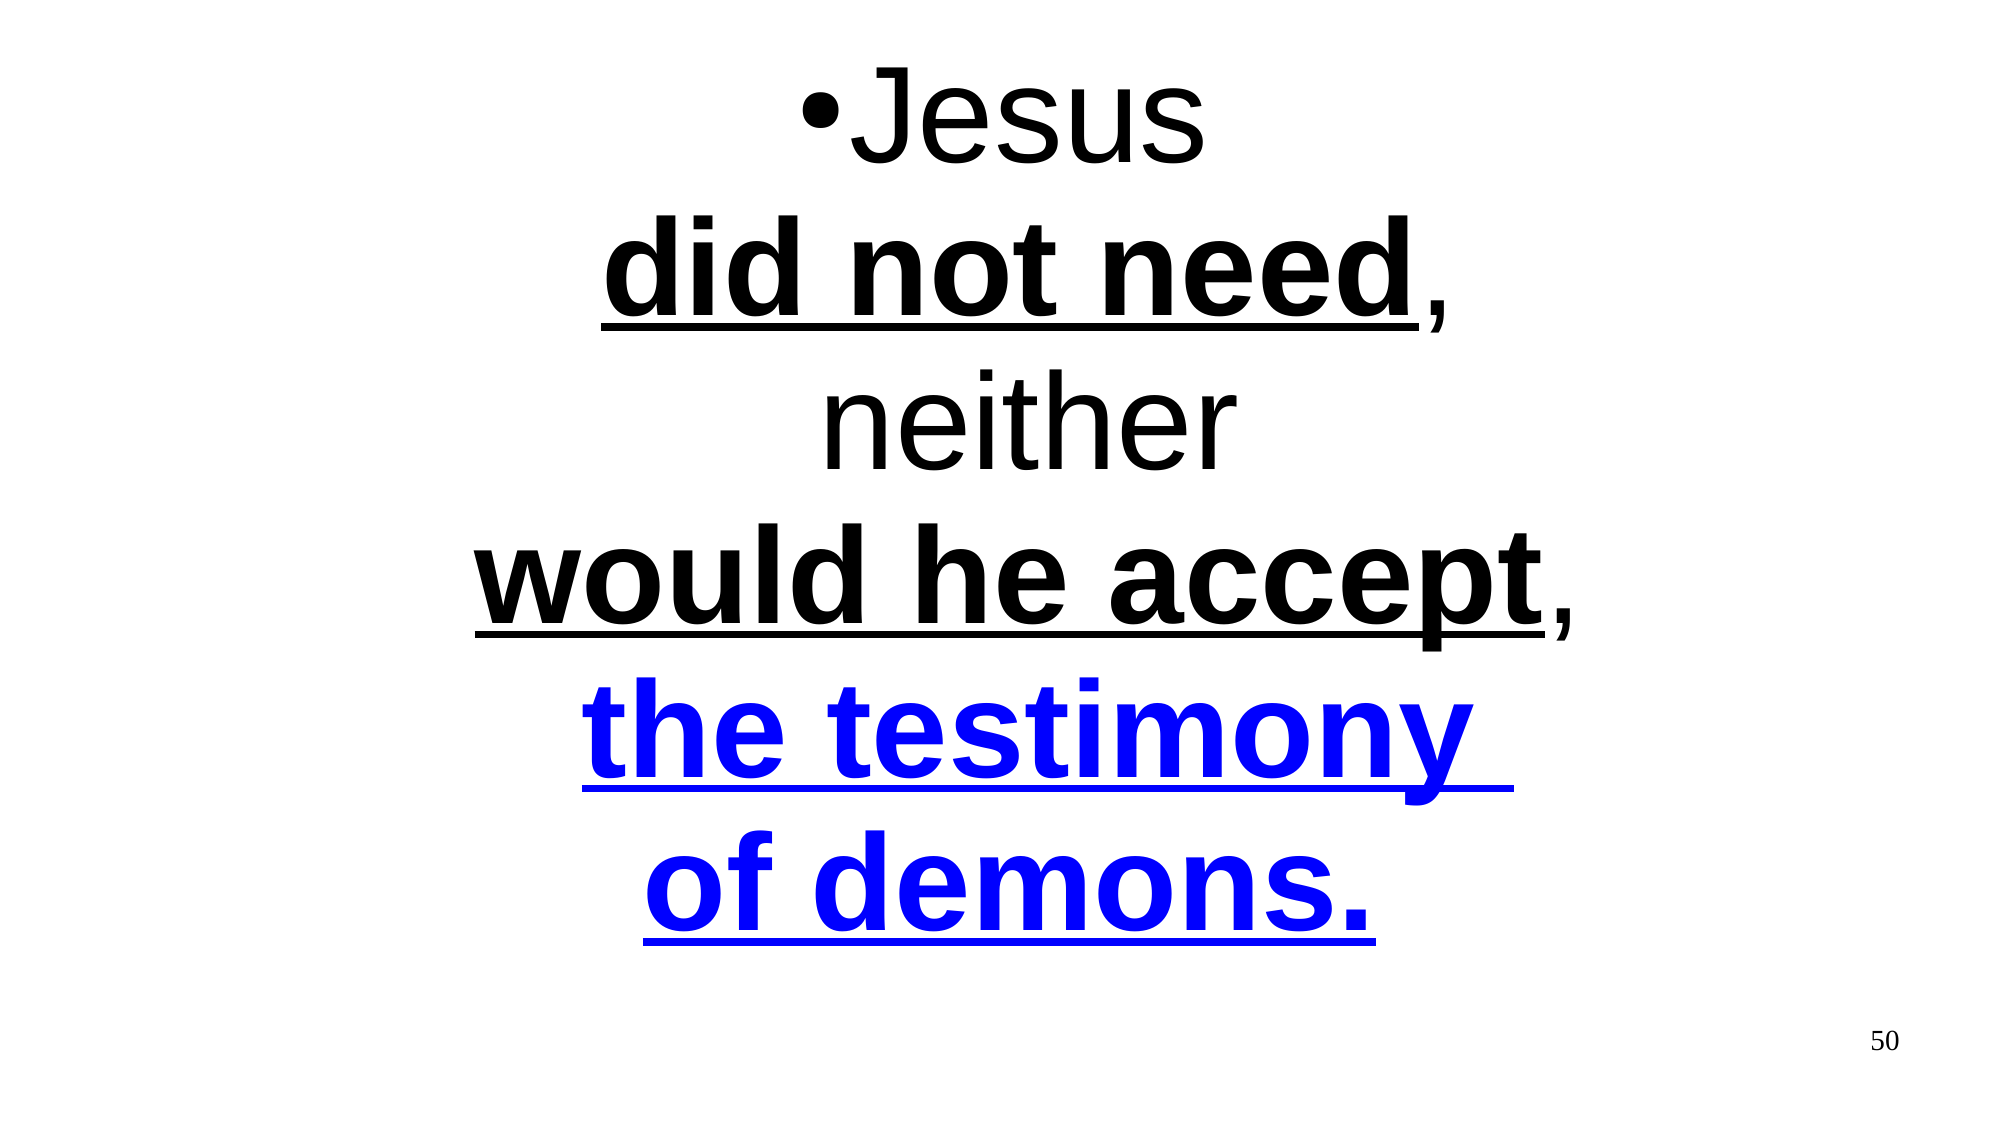

# Jesus did not need, neither would he accept, the testimony of demons.
50